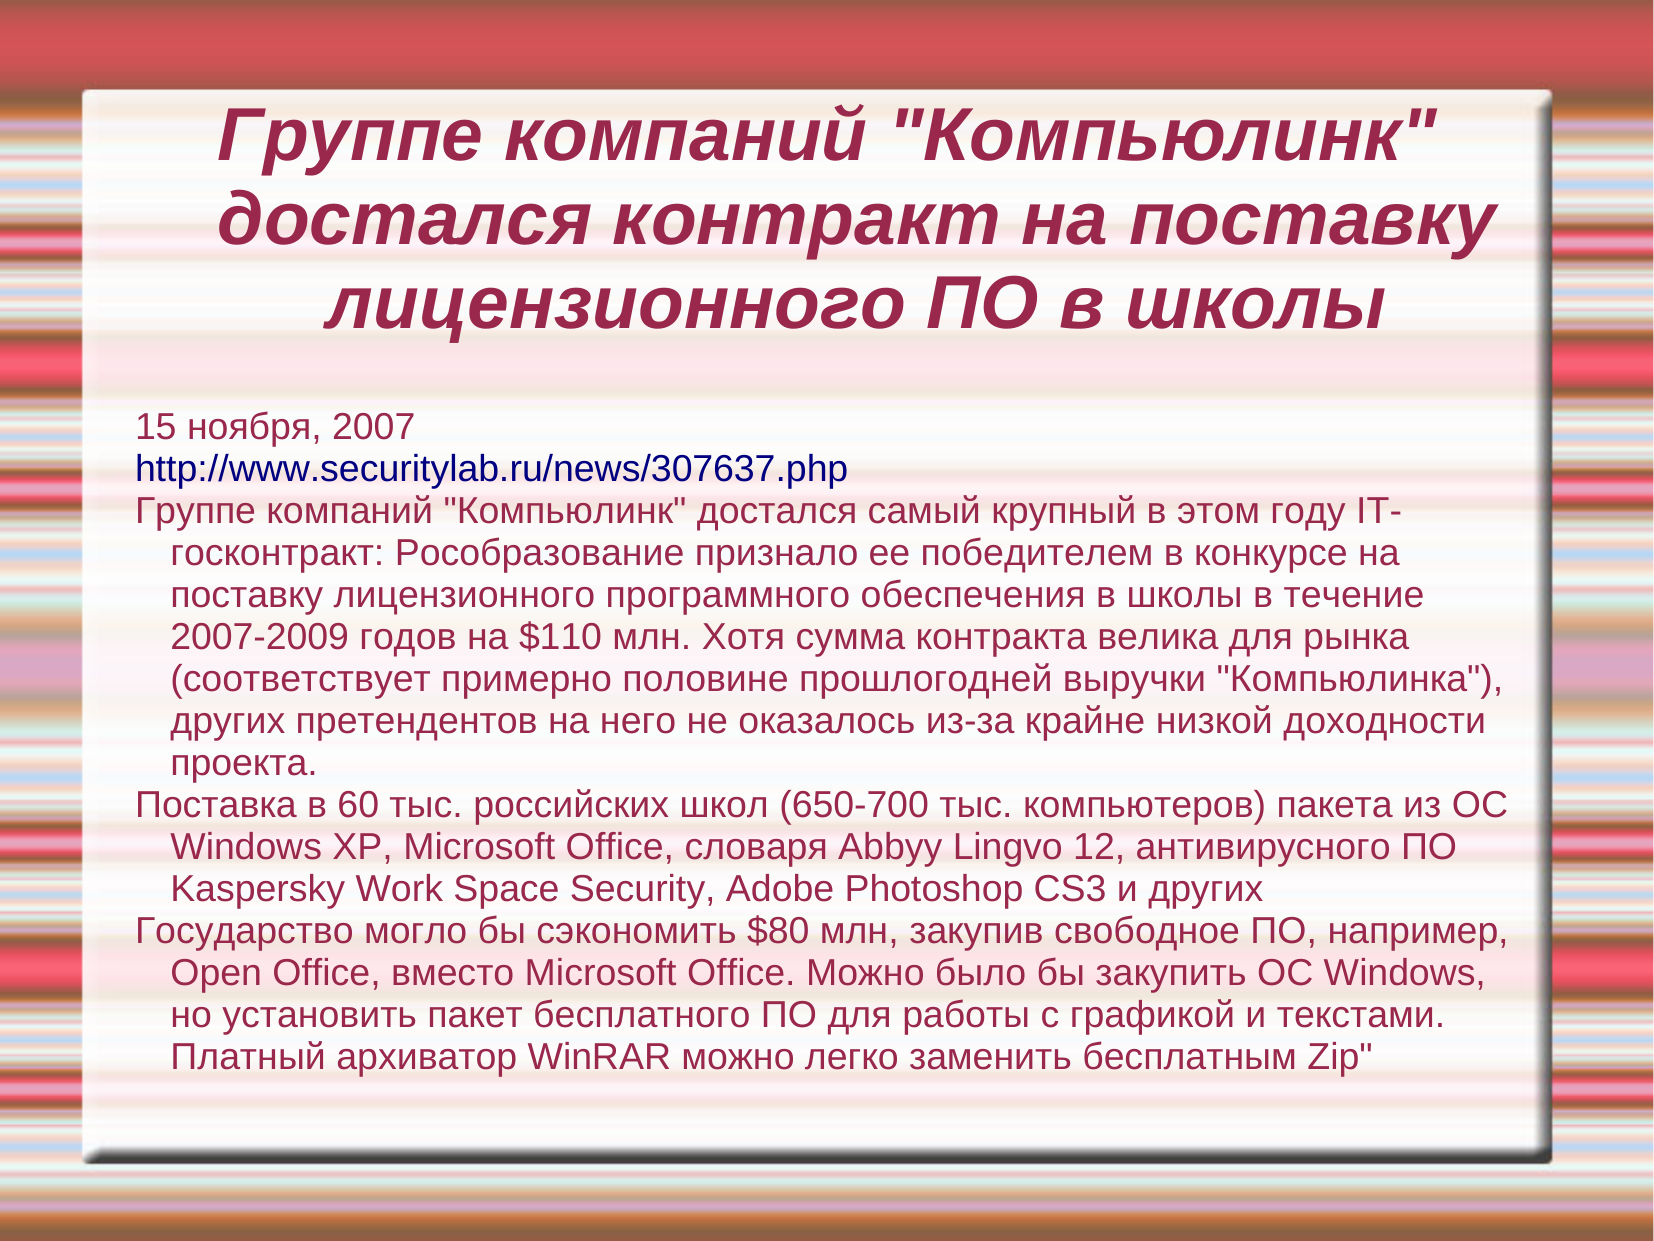

# Группе компаний "Компьюлинк" достался контракт на поставку лицензионного ПО в школы
15 ноября, 2007
http://www.securitylab.ru/news/307637.php
Группе компаний "Компьюлинк" достался самый крупный в этом году IT-госконтракт: Рособразование признало ее победителем в конкурсе на поставку лицензионного программного обеспечения в школы в течение 2007-2009 годов на $110 млн. Хотя сумма контракта велика для рынка (соответствует примерно половине прошлогодней выручки "Компьюлинка"), других претендентов на него не оказалось из-за крайне низкой доходности проекта.
Поставка в 60 тыс. российских школ (650-700 тыс. компьютеров) пакета из ОС Windows XP, Microsoft Office, словаря Abbyy Lingvo 12, антивирусного ПО Kaspersky Work Space Security, Adobe Photoshop CS3 и других
Государство могло бы сэкономить $80 млн, закупив свободное ПО, например, Open Office, вместо Microsoft Office. Можно было бы закупить ОС Windows, но установить пакет бесплатного ПО для работы с графикой и текстами. Платный архиватор WinRAR можно легко заменить бесплатным Zip"